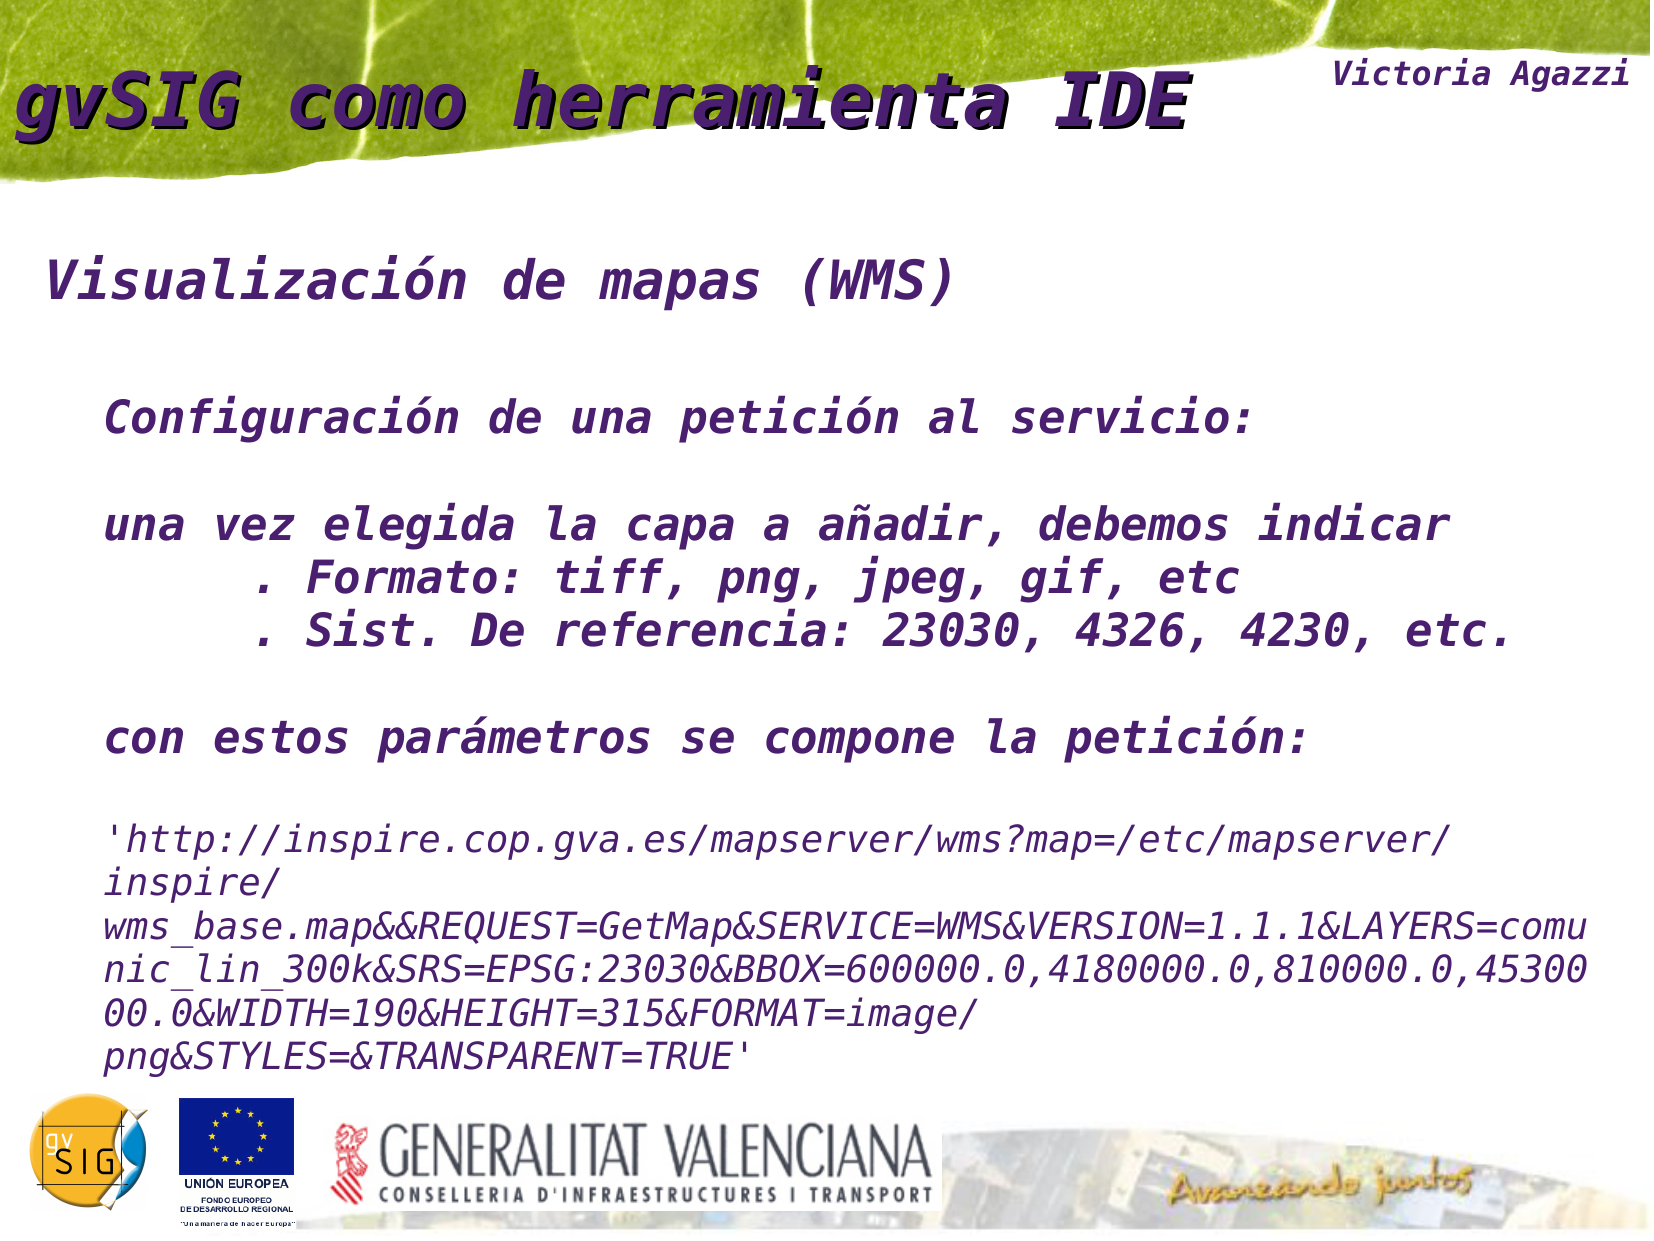

gvSIG como herramienta IDE
Victoria Agazzi
Visualización de mapas (WMS)
Configuración de una petición al servicio:
una vez elegida la capa a añadir, debemos indicar
		. Formato: tiff, png, jpeg, gif, etc
		. Sist. De referencia: 23030, 4326, 4230, etc.
con estos parámetros se compone la petición:
'http://inspire.cop.gva.es/mapserver/wms?map=/etc/mapserver/inspire/wms_base.map&&REQUEST=GetMap&SERVICE=WMS&VERSION=1.1.1&LAYERS=comunic_lin_300k&SRS=EPSG:23030&BBOX=600000.0,4180000.0,810000.0,4530000.0&WIDTH=190&HEIGHT=315&FORMAT=image/png&STYLES=&TRANSPARENT=TRUE'